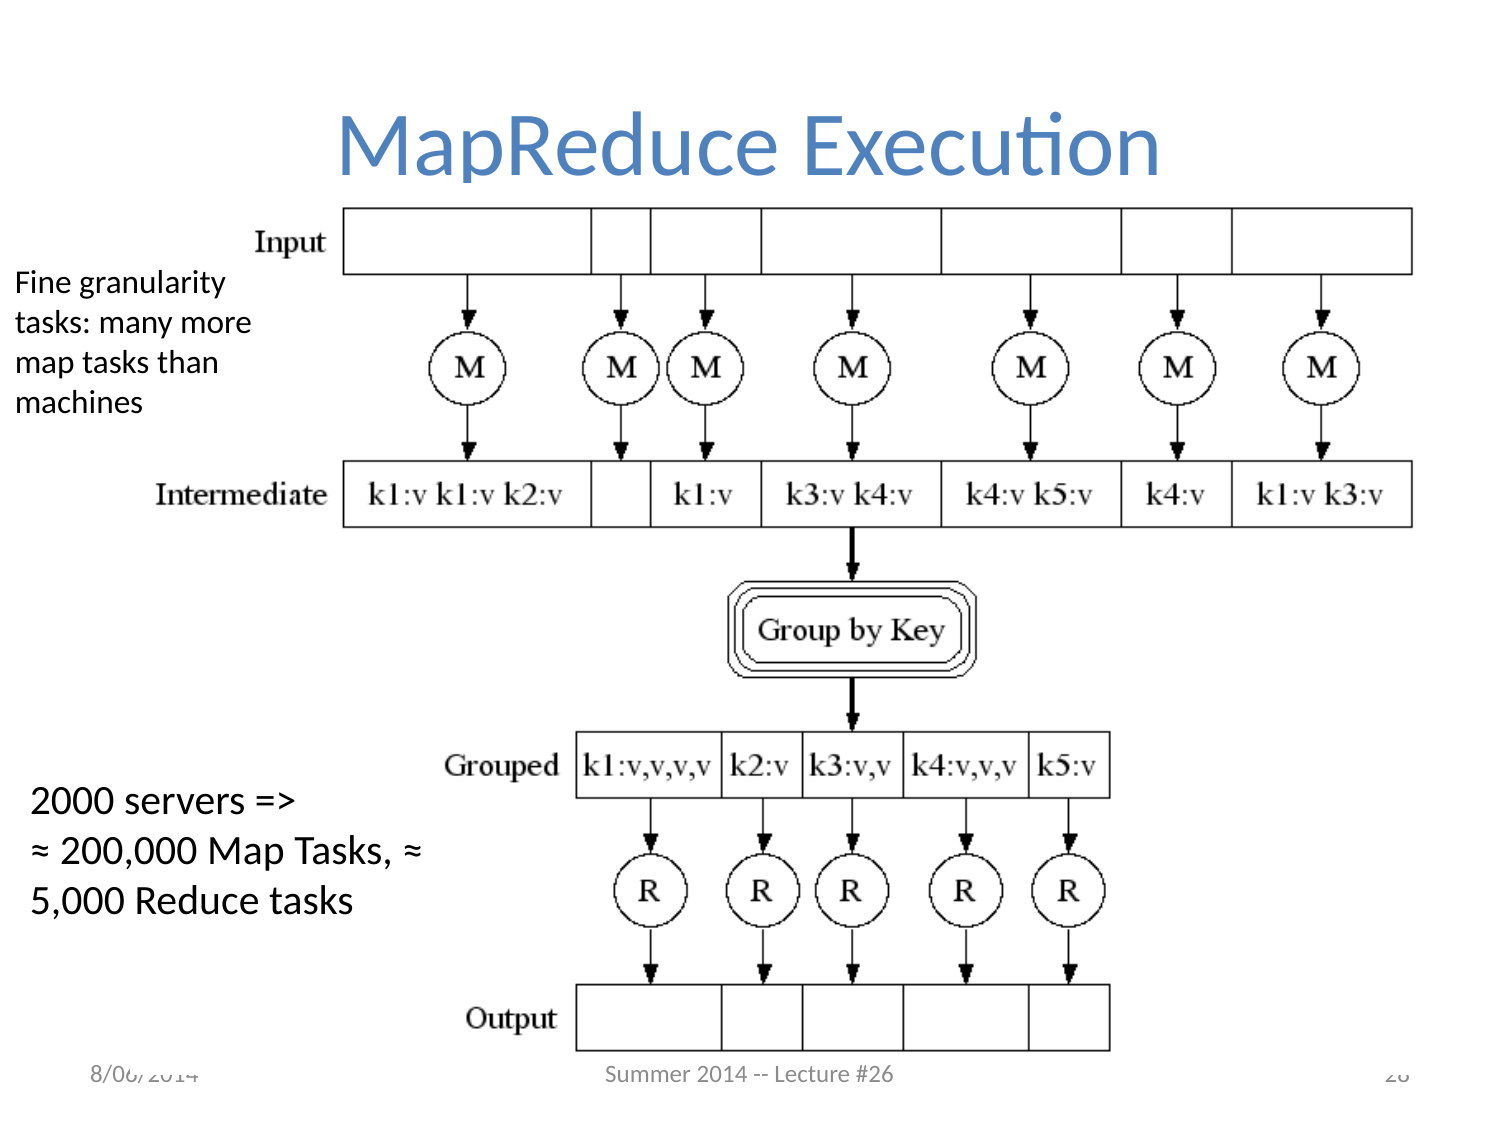

# MapReduce Execution
Fine granularity tasks: many more map tasks than machines
2000 servers =>
≈ 200,000 Map Tasks, ≈ 5,000 Reduce tasks
8/06/2014
Summer 2014 -- Lecture #26